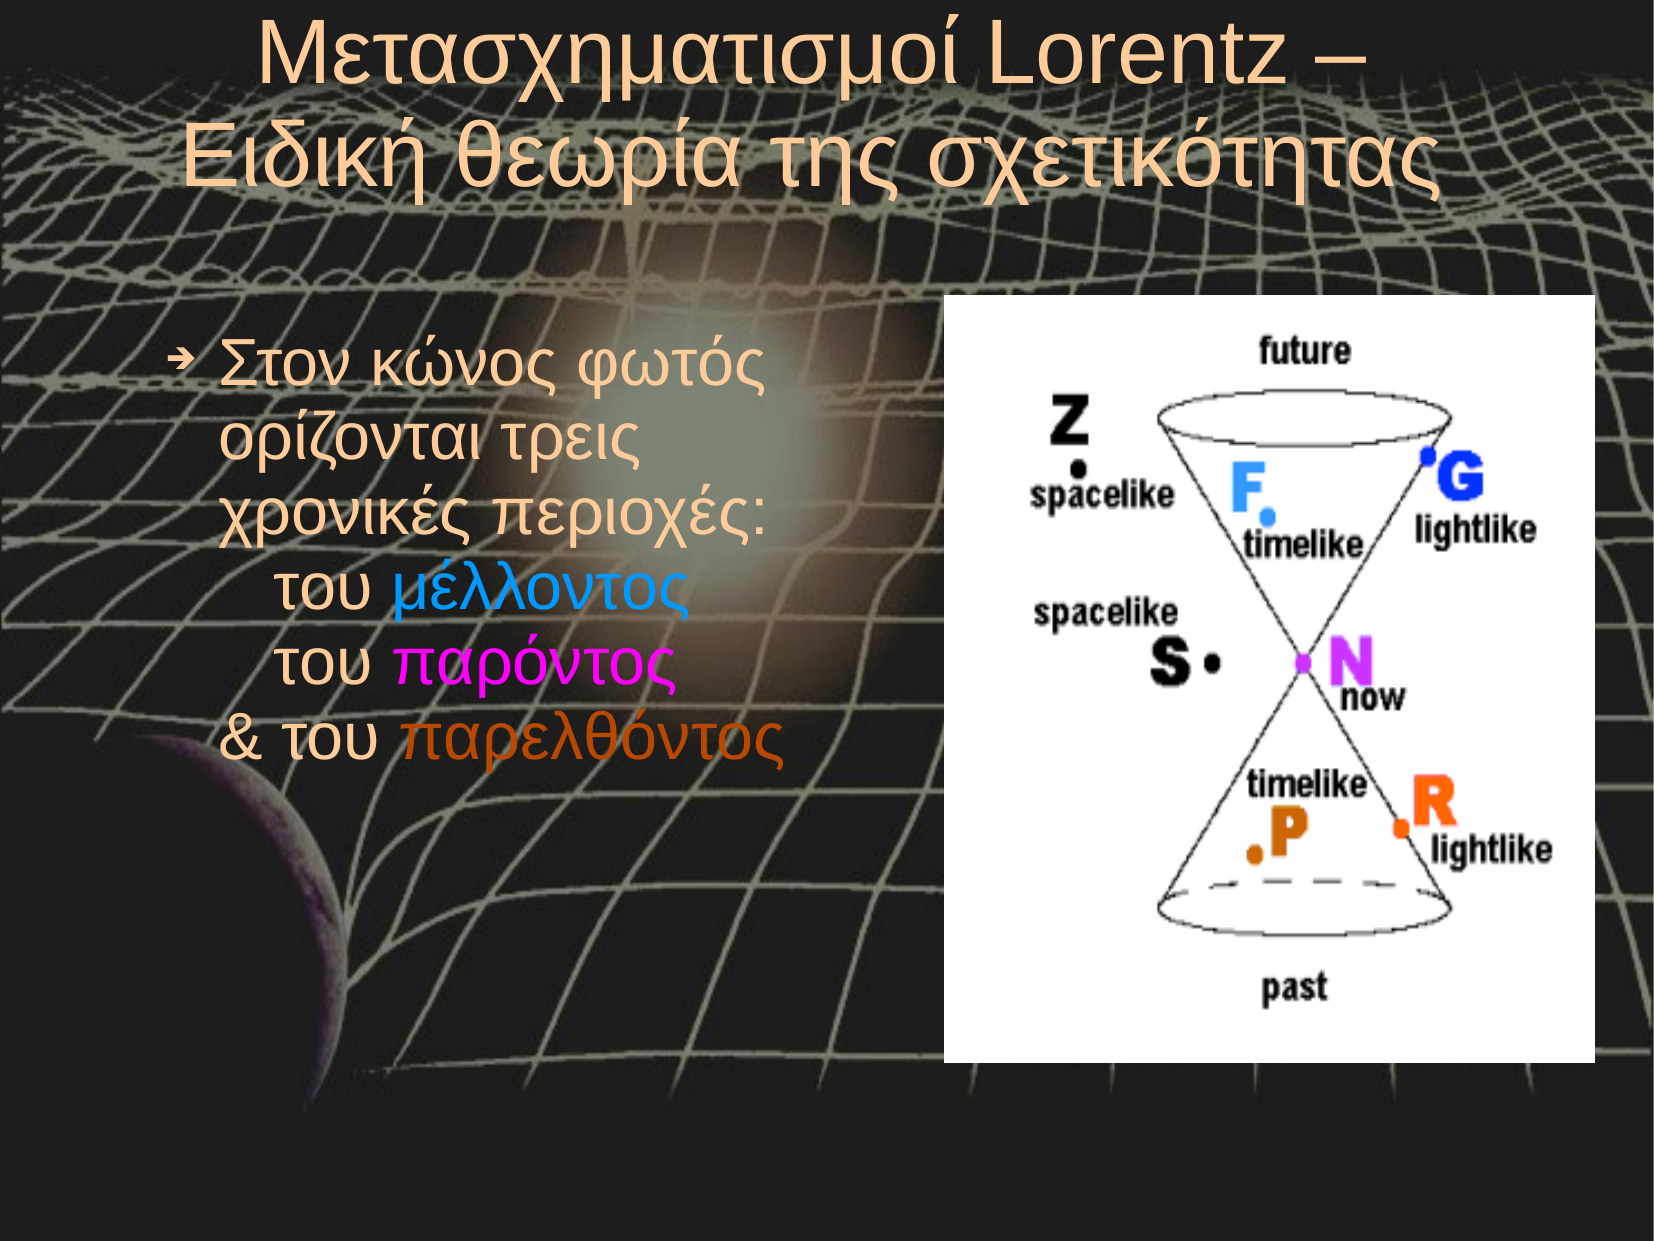

# Μετασχηματισμοί Lorentz – Ειδική θεωρία της σχετικότητας
Στον κώνος φωτός ορίζονται τρεις χρονικές περιοχές:
 του μέλλοντος
 του παρόντος
& του παρελθόντος